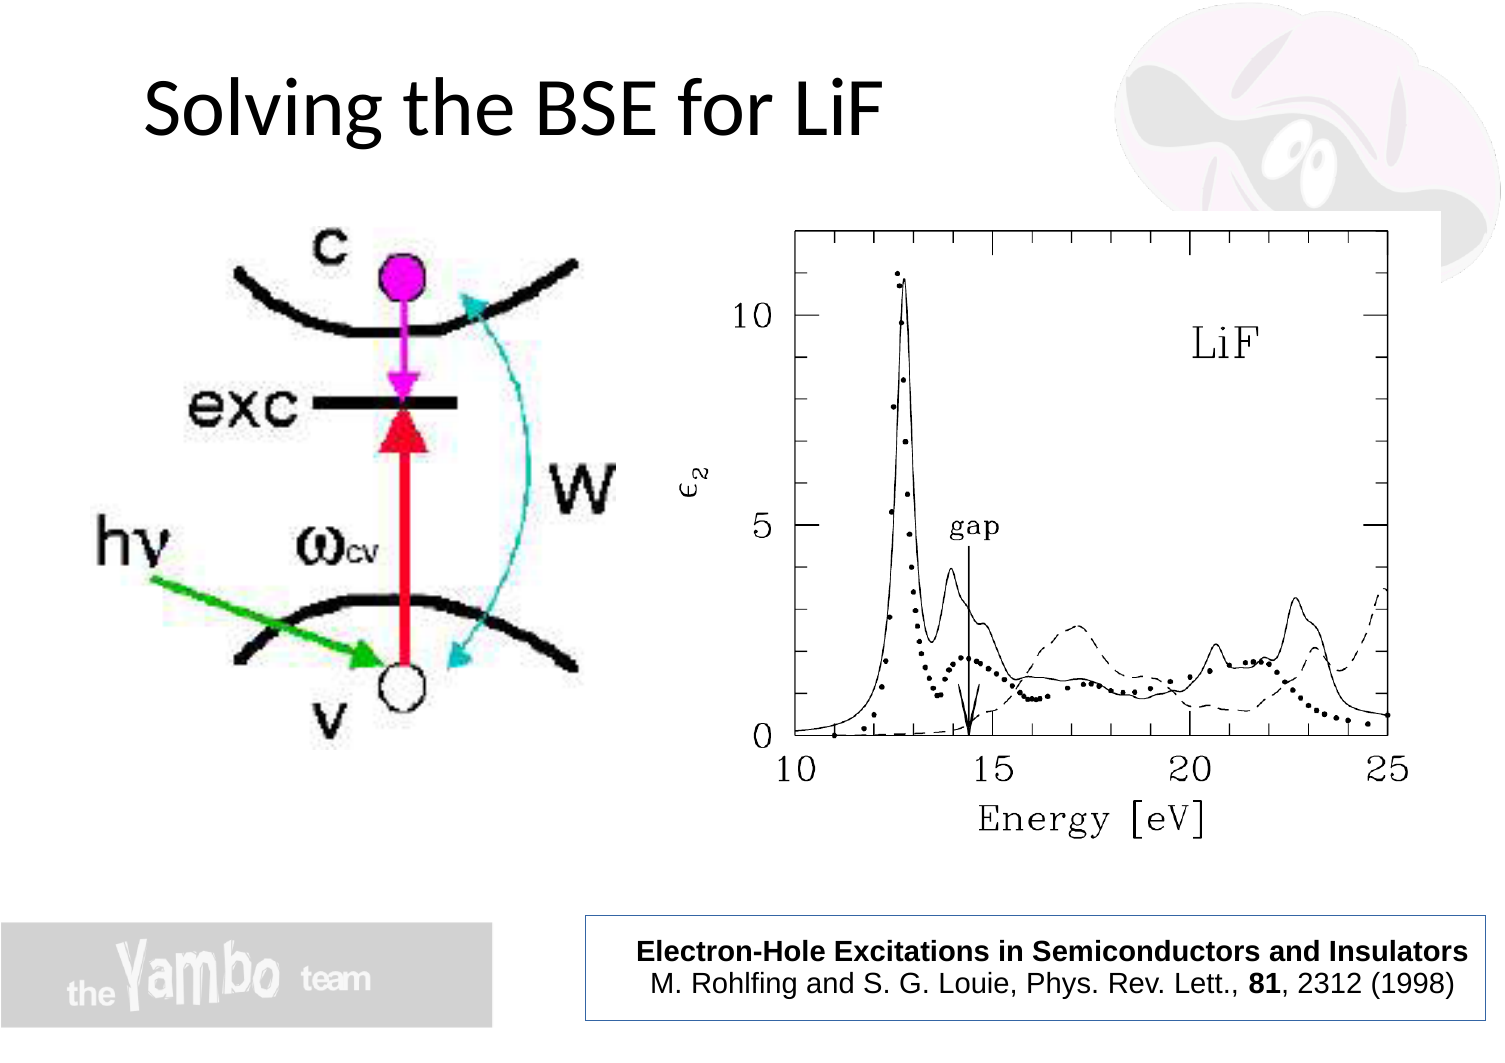

Solving the BSE for LiF
Electron-Hole Excitations in Semiconductors and Insulators
M. Rohlfing and S. G. Louie, Phys. Rev. Lett., 81, 2312 (1998)